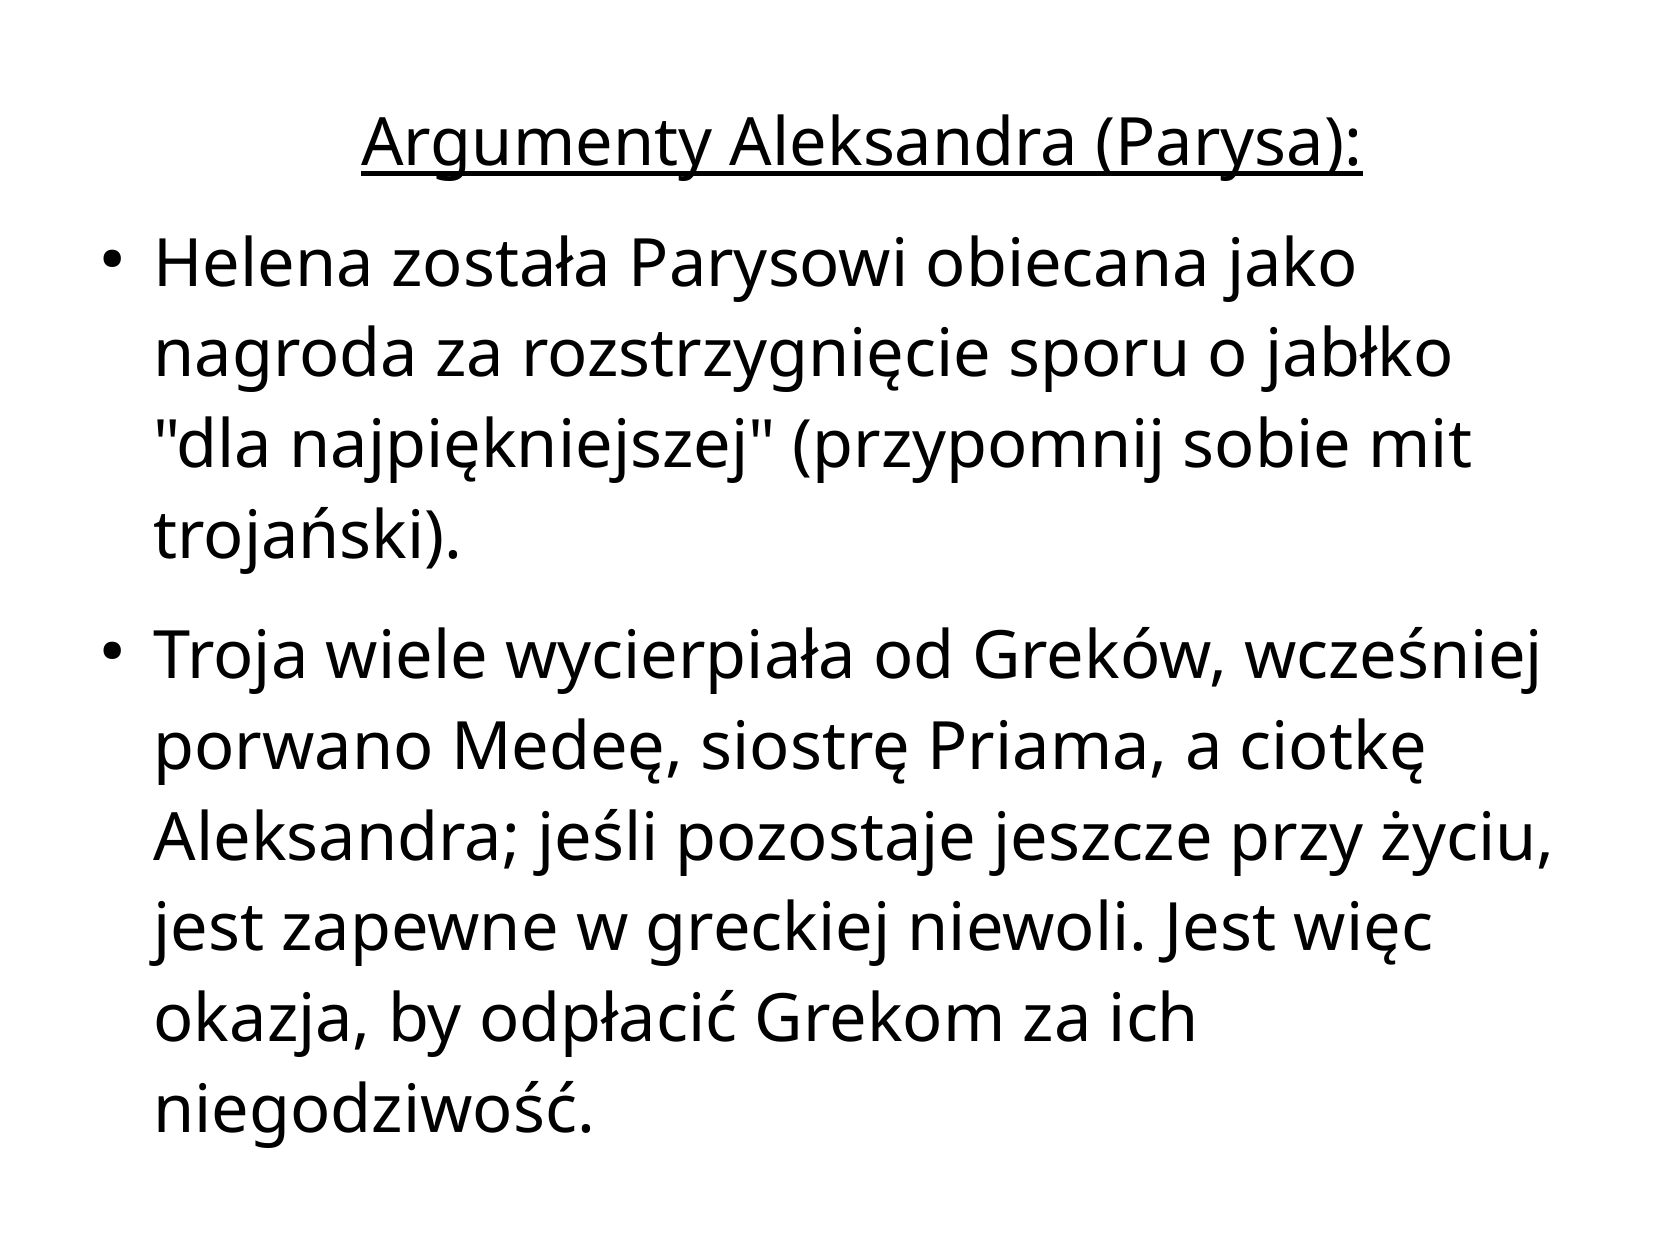

#
Argumenty Aleksandra (Parysa):
Helena została Parysowi obiecana jako nagroda za rozstrzygnięcie sporu o jabłko "dla najpiękniejszej" (przypomnij sobie mit trojański).
Troja wiele wycierpiała od Greków, wcześniej porwano Medeę, siostrę Priama, a ciotkę Aleksandra; jeśli pozostaje jeszcze przy życiu, jest zapewne w greckiej niewoli. Jest więc okazja, by odpłacić Grekom za ich niegodziwość.